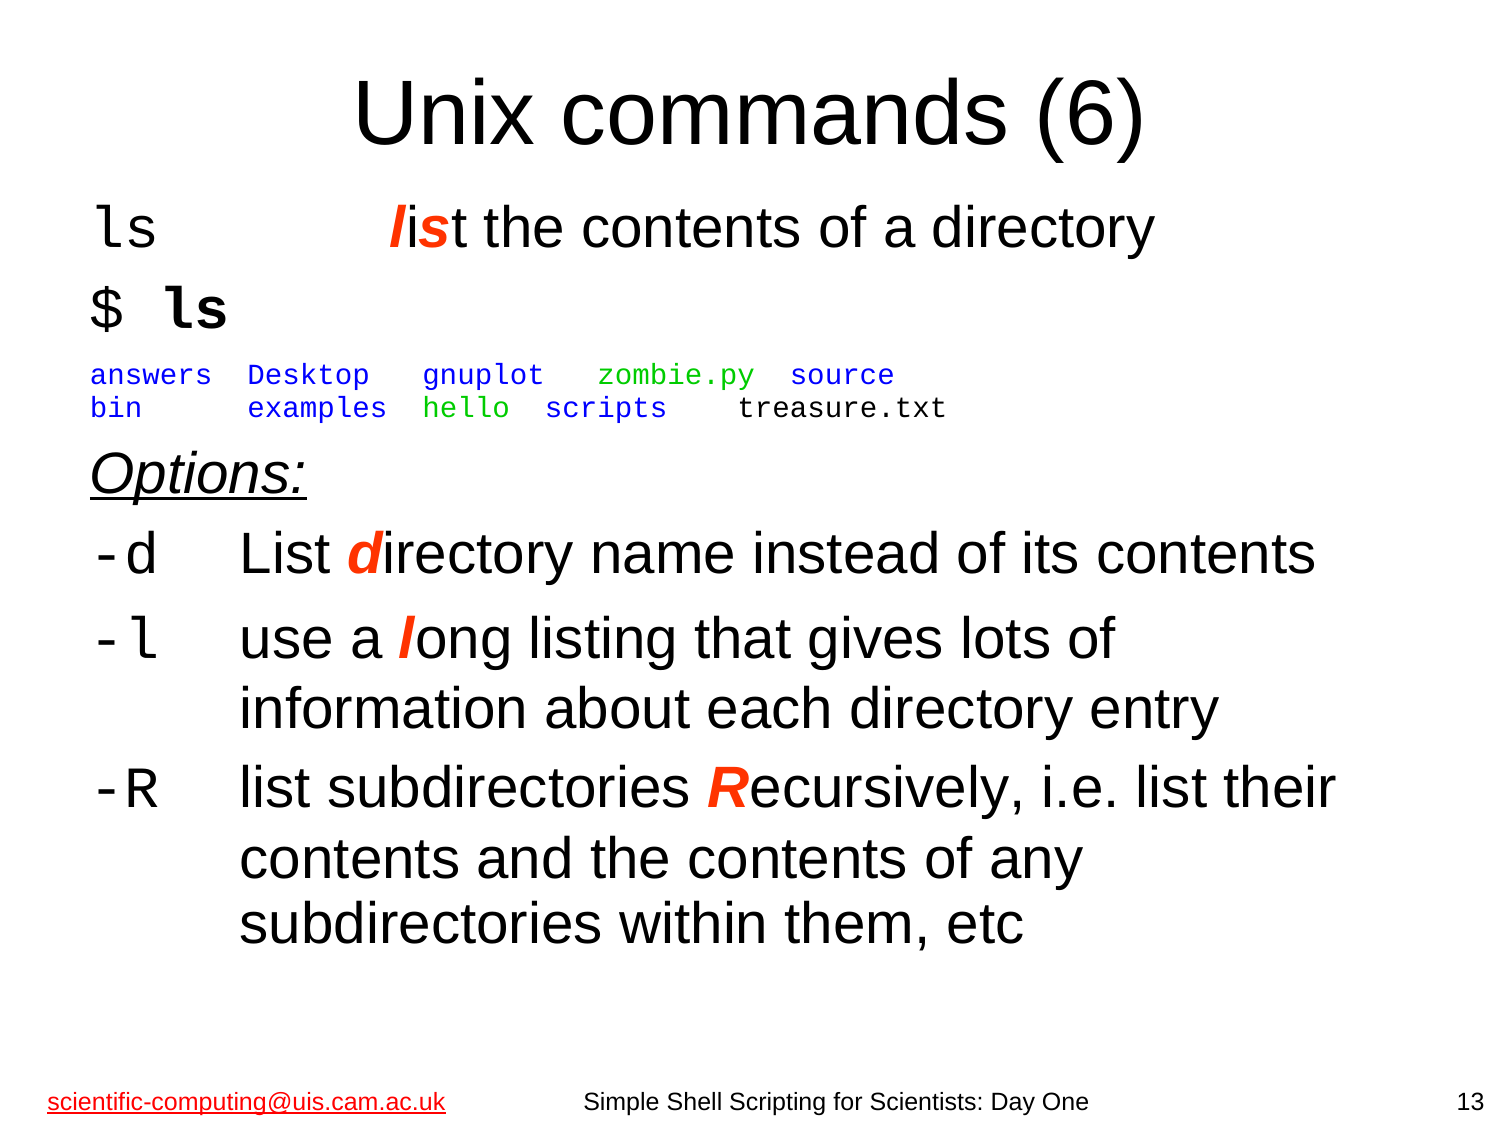

# Unix commands (6)
ls		list the contents of a directory
$ ls
answers Desktop gnuplot zombie.py source bin examples hello scripts treasure.txt
Options:
-d	List directory name instead of its contents
-l	use a long listing that gives lots of 			information about each directory entry
-R	list subdirectories Recursively, i.e. list their 	contents and the contents of any 			subdirectories within them, etc
escience-support@ucs.cam.ac.uk	Simple Shell Scripting for Scientists: Day One
13